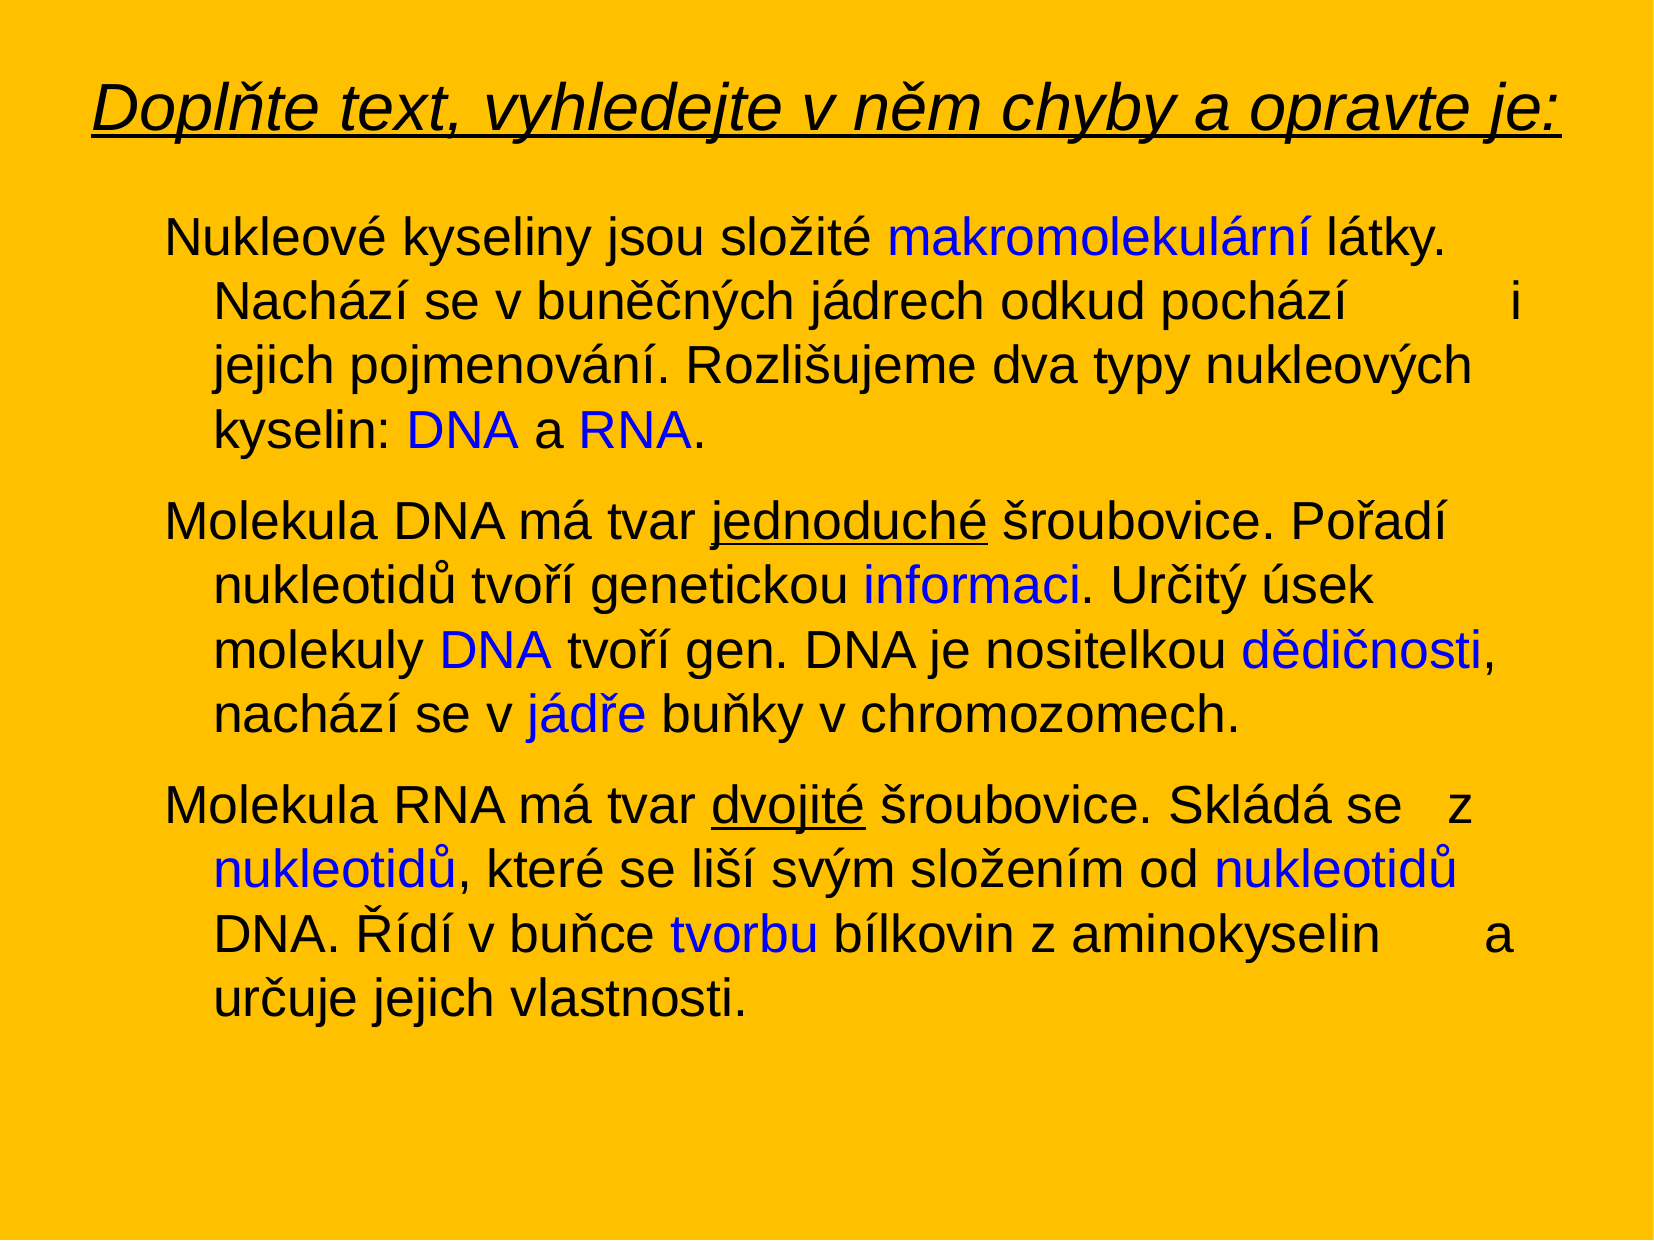

# Doplňte text, vyhledejte v něm chyby a opravte je:
Nukleové kyseliny jsou složité makromolekulární látky. Nachází se v buněčných jádrech odkud pochází i jejich pojmenování. Rozlišujeme dva typy nukleových kyselin: DNA a RNA.
Molekula DNA má tvar jednoduché šroubovice. Pořadí nukleotidů tvoří genetickou informaci. Určitý úsek molekuly DNA tvoří gen. DNA je nositelkou dědičnosti, nachází se v jádře buňky v chromozomech.
Molekula RNA má tvar dvojité šroubovice. Skládá se z nukleotidů, které se liší svým složením od nukleotidů DNA. Řídí v buňce tvorbu bílkovin z aminokyselin a určuje jejich vlastnosti.